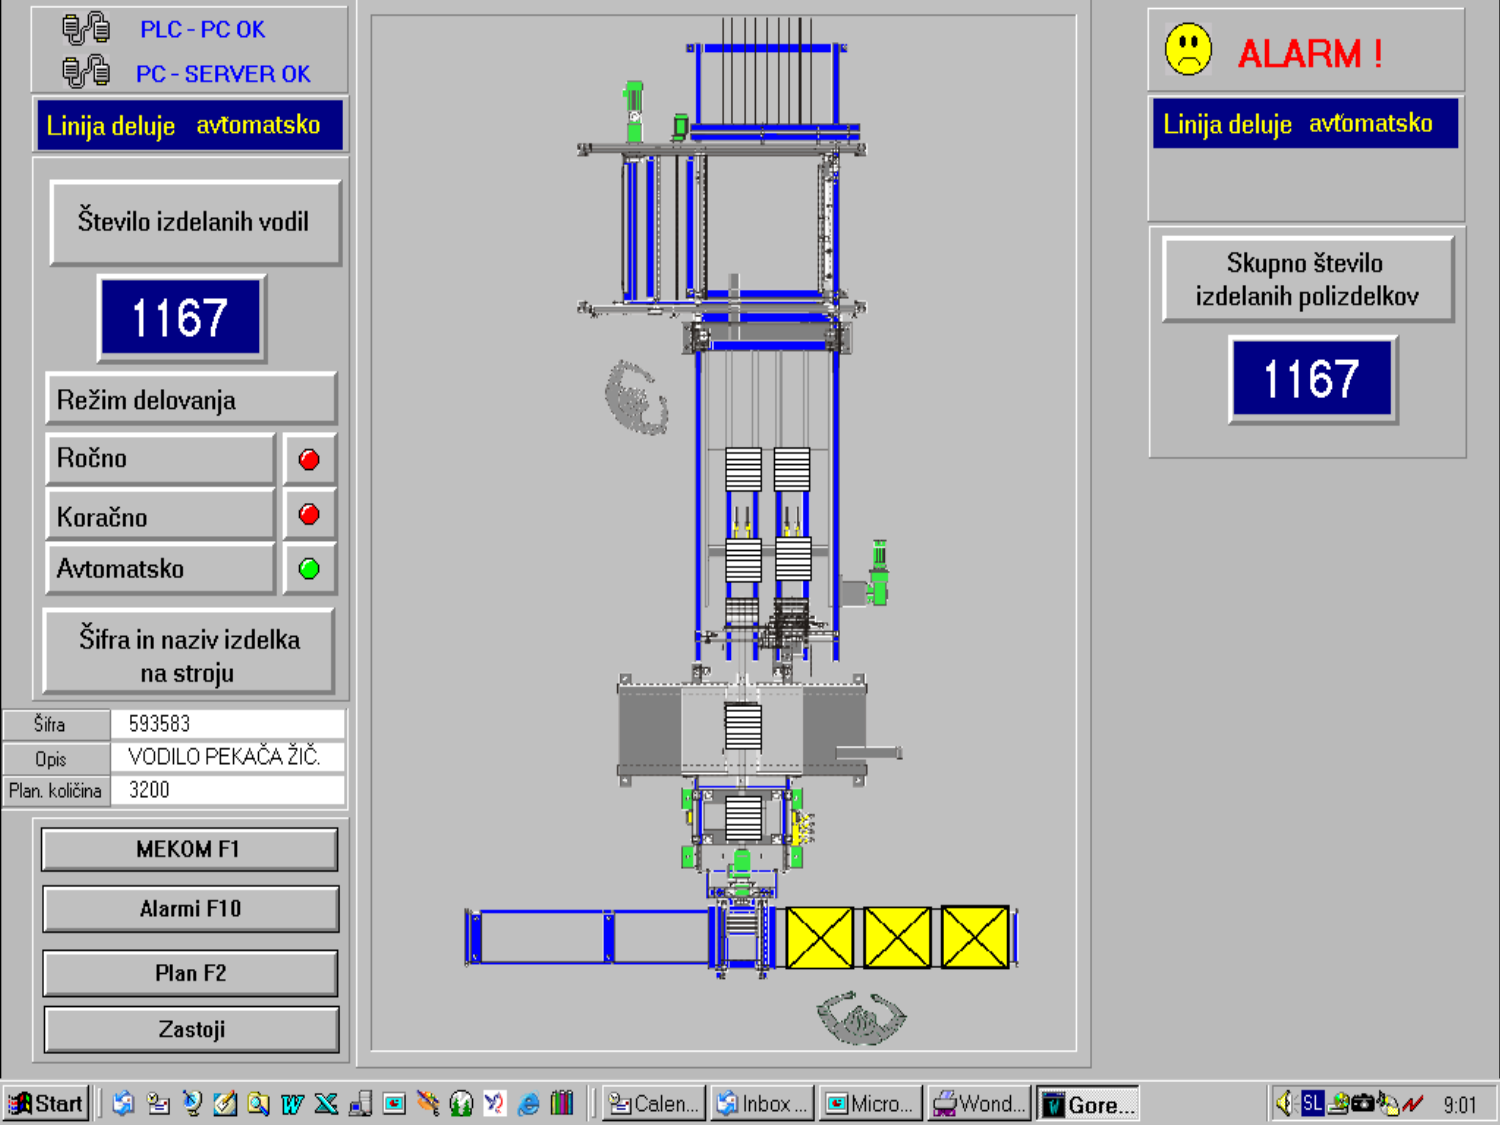

MES
Podrobnejši prikaz stanja delovanja ene proizvodne linije
April 2002
RVP2 MES
13